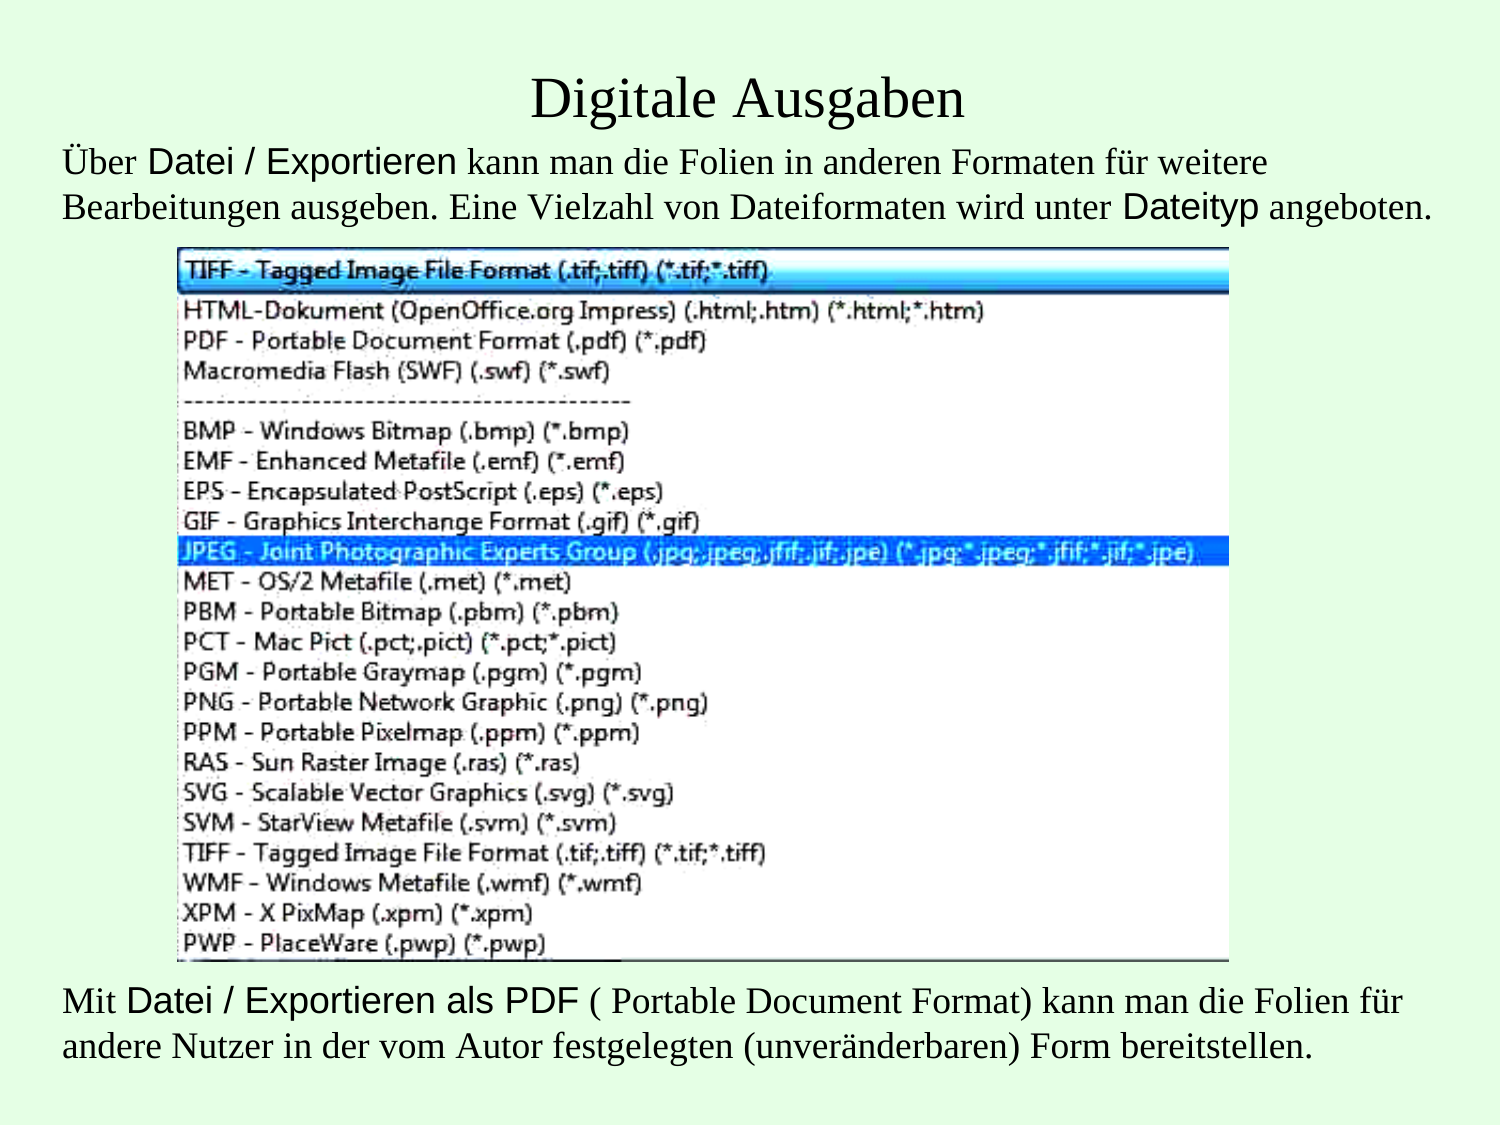

# Digitale Ausgaben
Über Datei / Exportieren kann man die Folien in anderen Formaten für weitere Bearbeitungen ausgeben. Eine Vielzahl von Dateiformaten wird unter Dateityp angeboten.
Mit Datei / Exportieren als PDF ( Portable Document Format) kann man die Folien für andere Nutzer in der vom Autor festgelegten (unveränderbaren) Form bereitstellen.